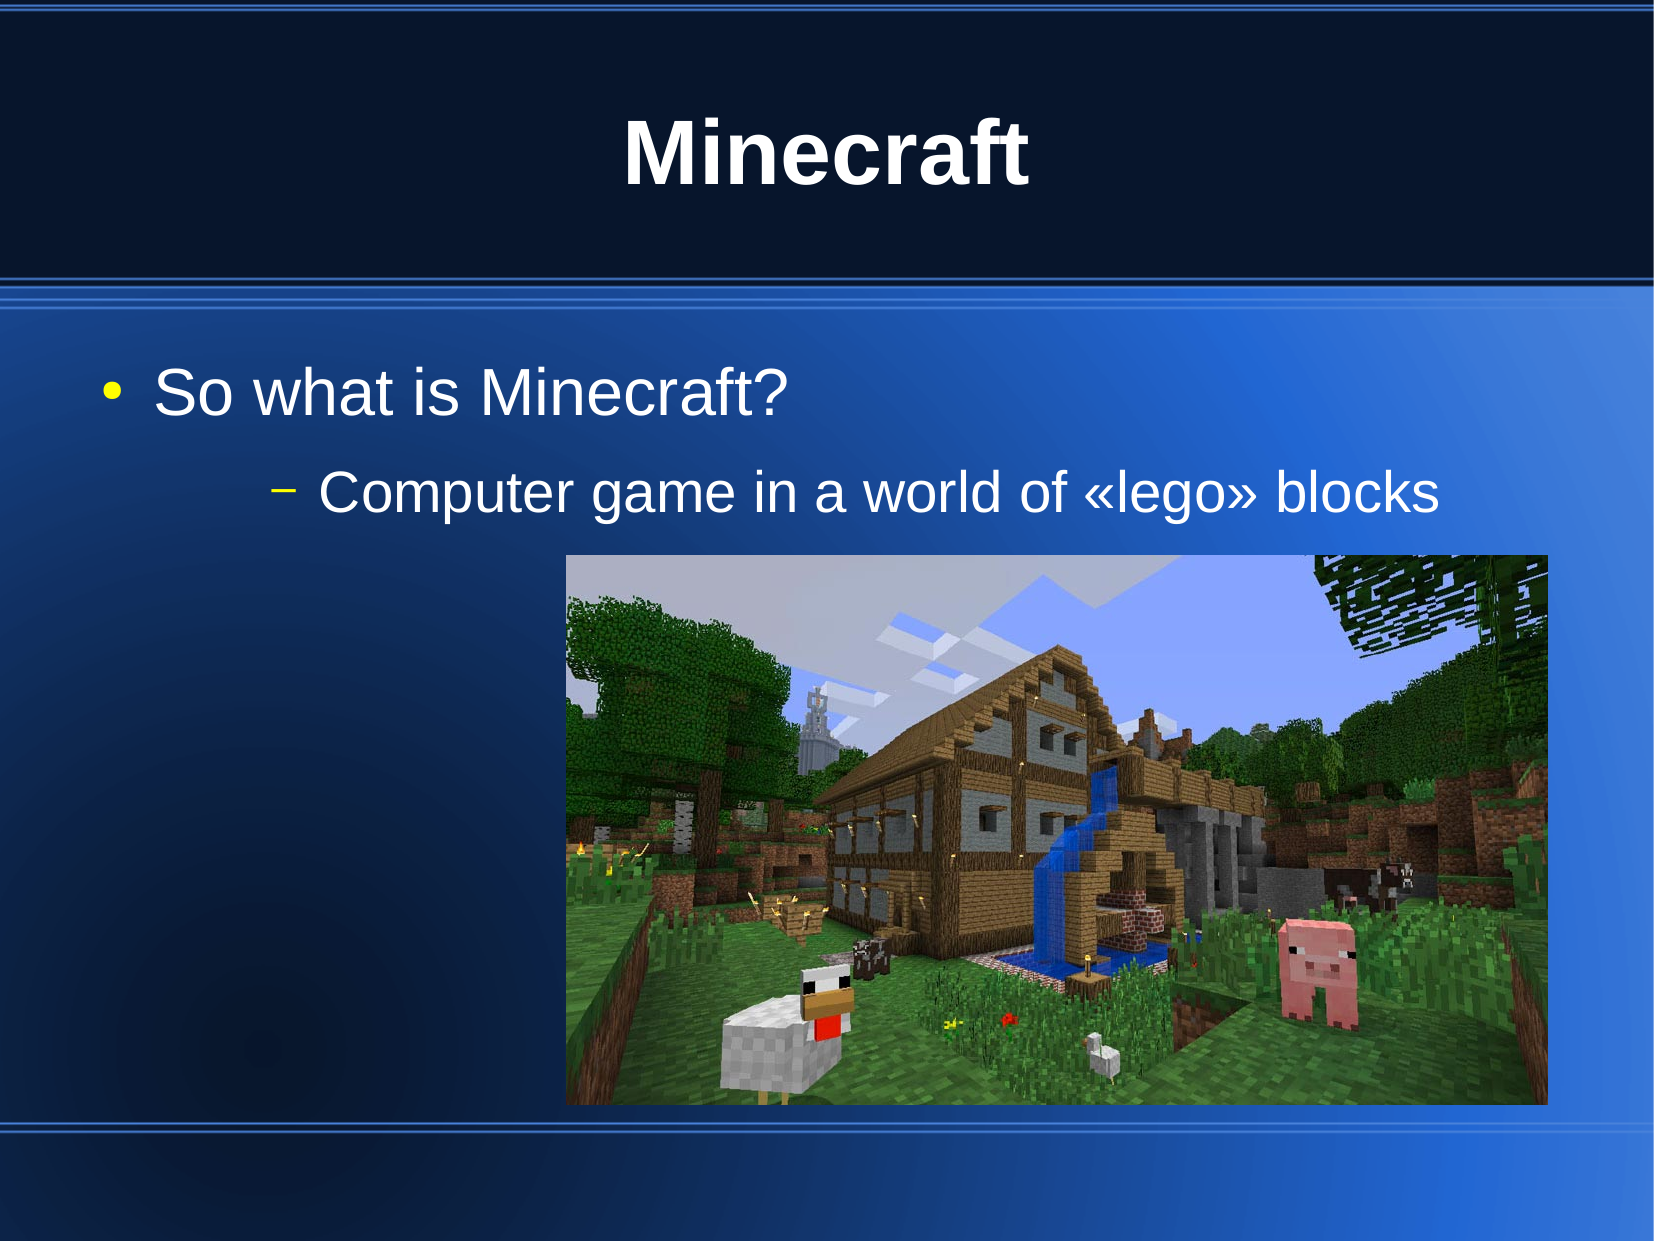

# Minecraft
So what is Minecraft?
Computer game in a world of «lego» blocks